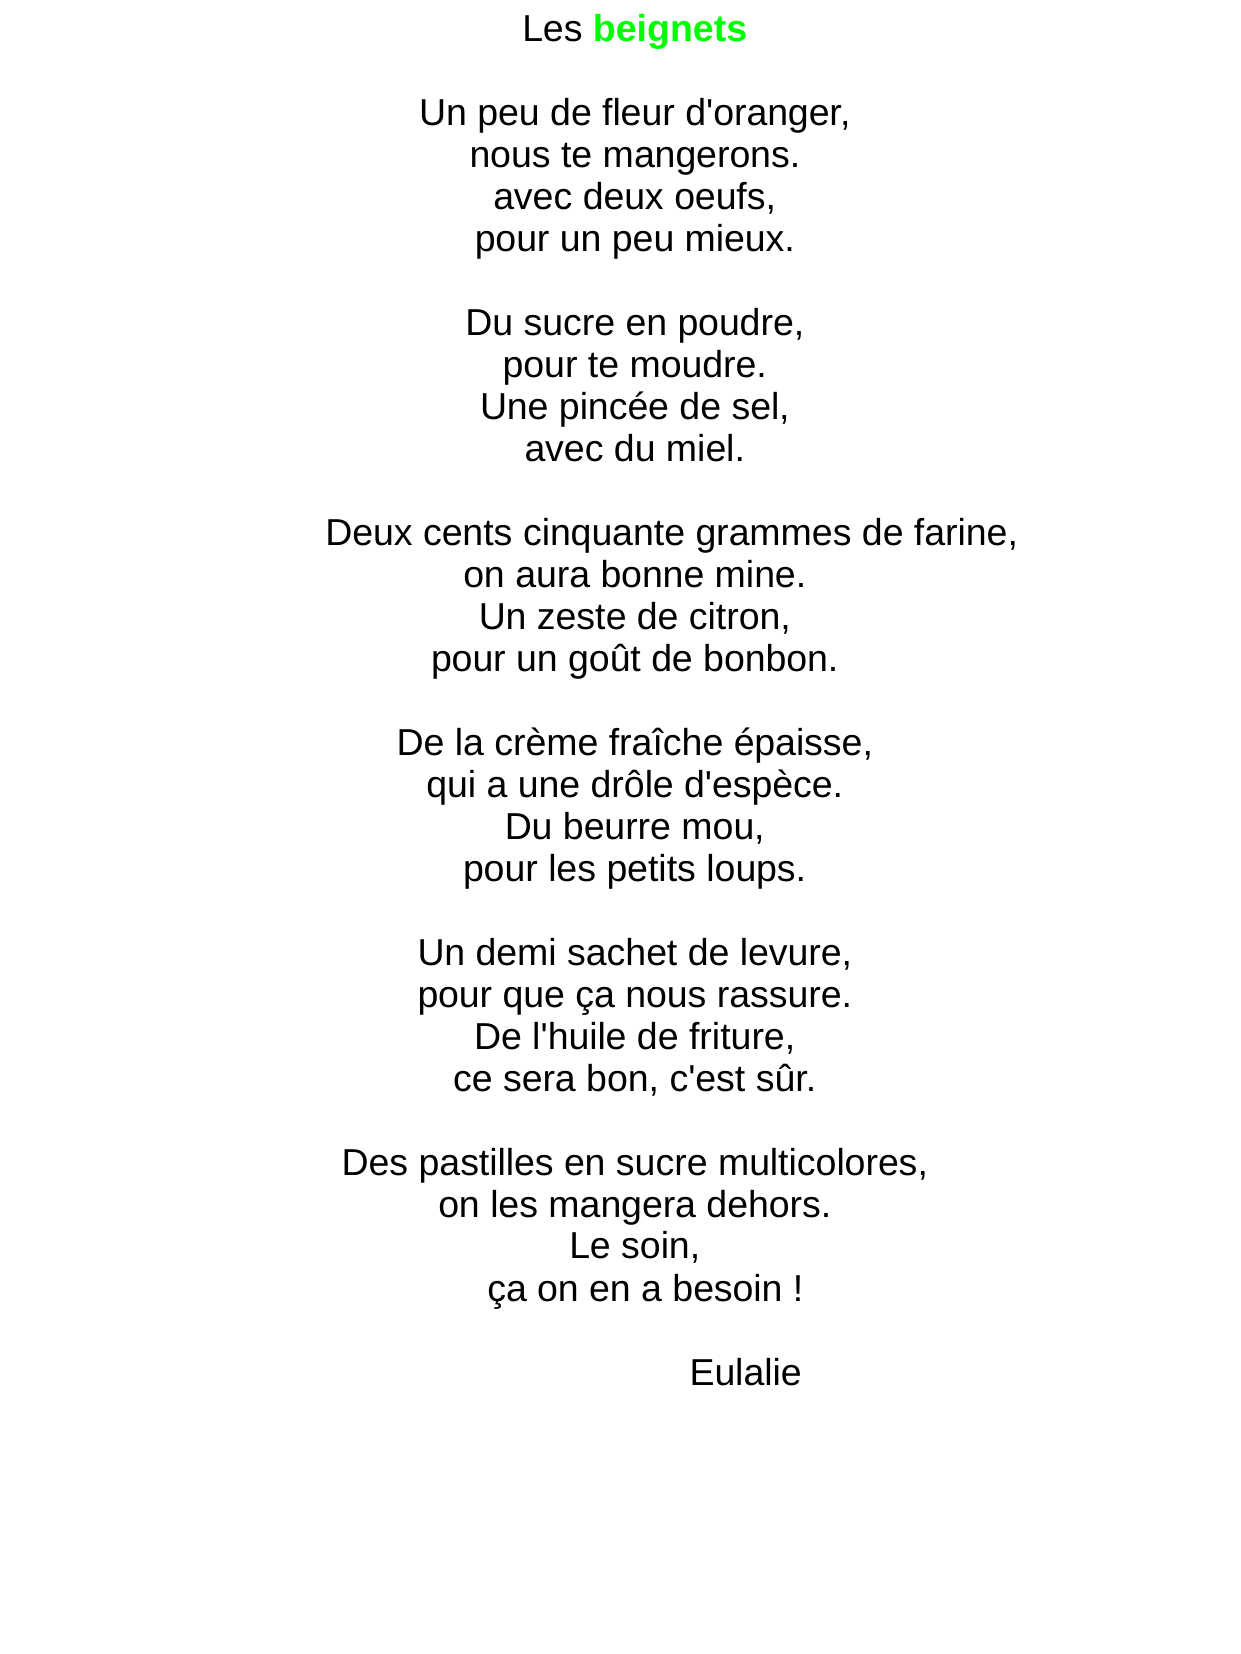

Les beignets
Un peu de fleur d'oranger,
nous te mangerons.
avec deux oeufs,
pour un peu mieux.
Du sucre en poudre,
pour te moudre.
Une pincée de sel,
avec du miel.
	Deux cents cinquante grammes de farine,
on aura bonne mine.
Un zeste de citron,
pour un goût de bonbon.
De la crème fraîche épaisse,
qui a une drôle d'espèce.
Du beurre mou,
pour les petits loups.
Un demi sachet de levure,
pour que ça nous rassure.
De l'huile de friture,
ce sera bon, c'est sûr.
Des pastilles en sucre multicolores,
on les mangera dehors.
Le soin,
	ça on en a besoin !
			Eulalie